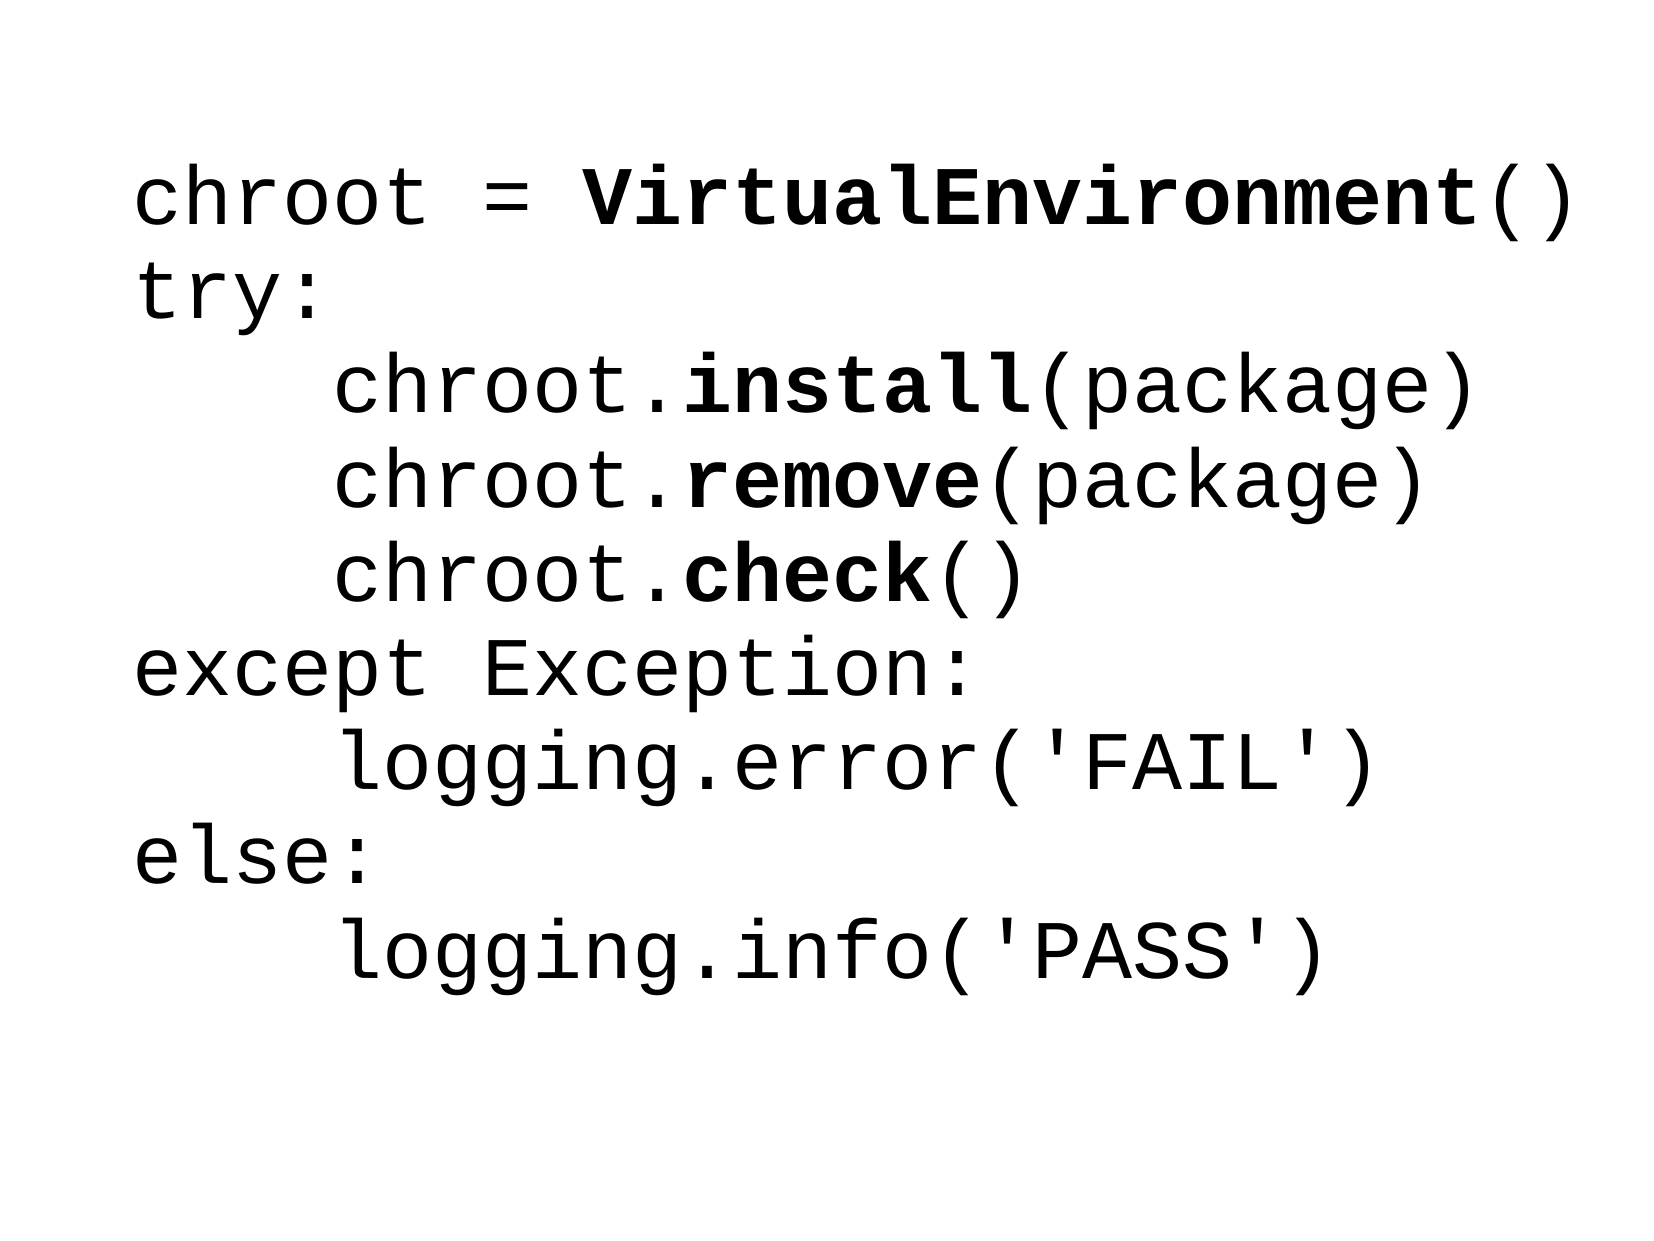

chroot = VirtualEnvironment()
try:
 chroot.install(package)
 chroot.remove(package)
 chroot.check()
except Exception:
 logging.error('FAIL')
else:
 logging.info('PASS')